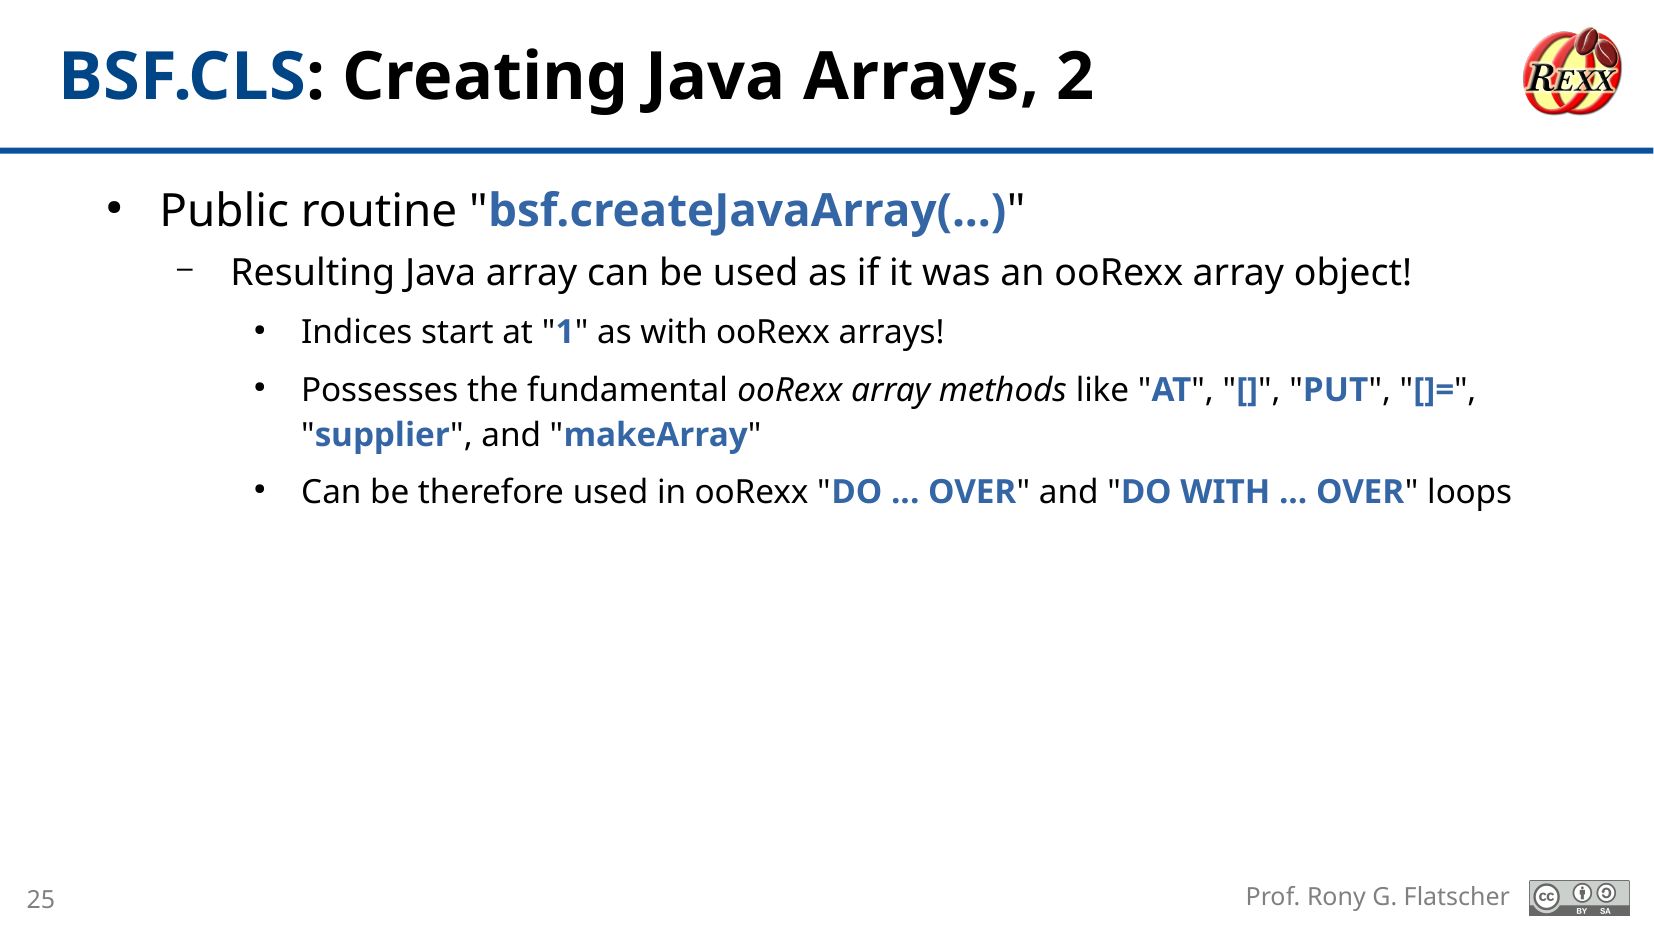

# BSF.CLS: Creating Java Arrays, 2
Public routine "bsf.createJavaArray(...)"
Resulting Java array can be used as if it was an ooRexx array object!
Indices start at "1" as with ooRexx arrays!
Possesses the fundamental ooRexx array methods like "AT", "[]", "PUT", "[]=", "supplier", and "makeArray"
Can be therefore used in ooRexx "DO ... OVER" and "DO WITH ... OVER" loops